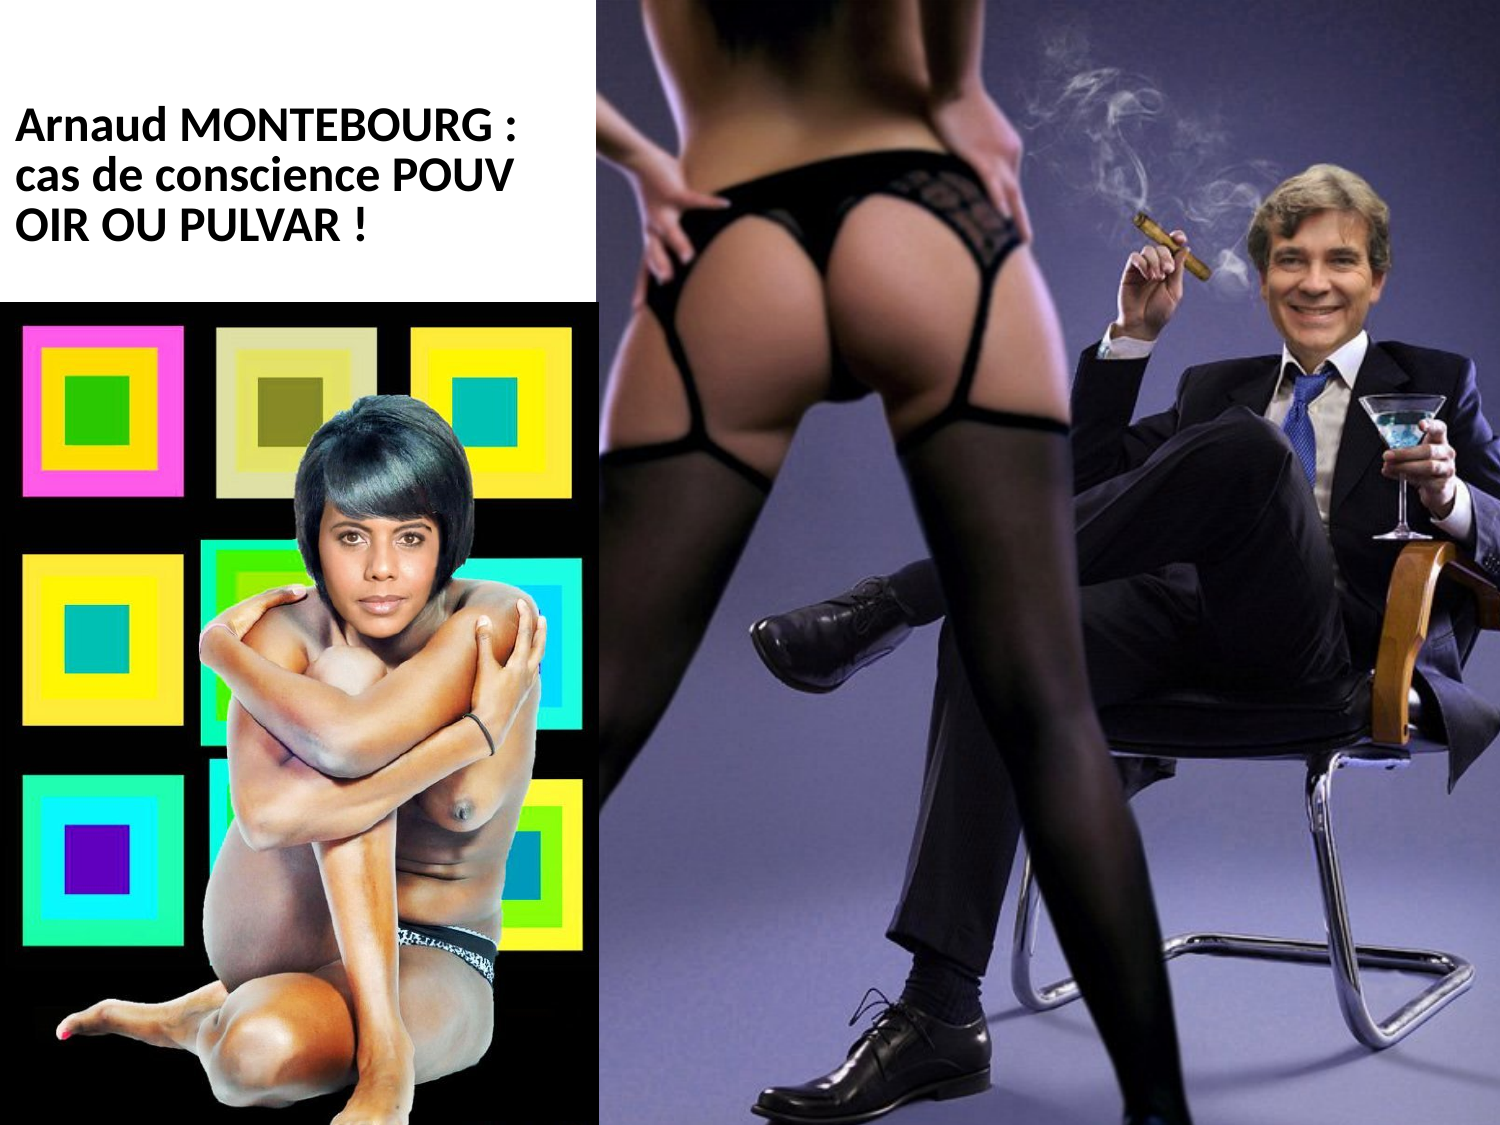

# Arnaud MONTEBOURG :cas de conscience POUVOIR OU PULVAR !